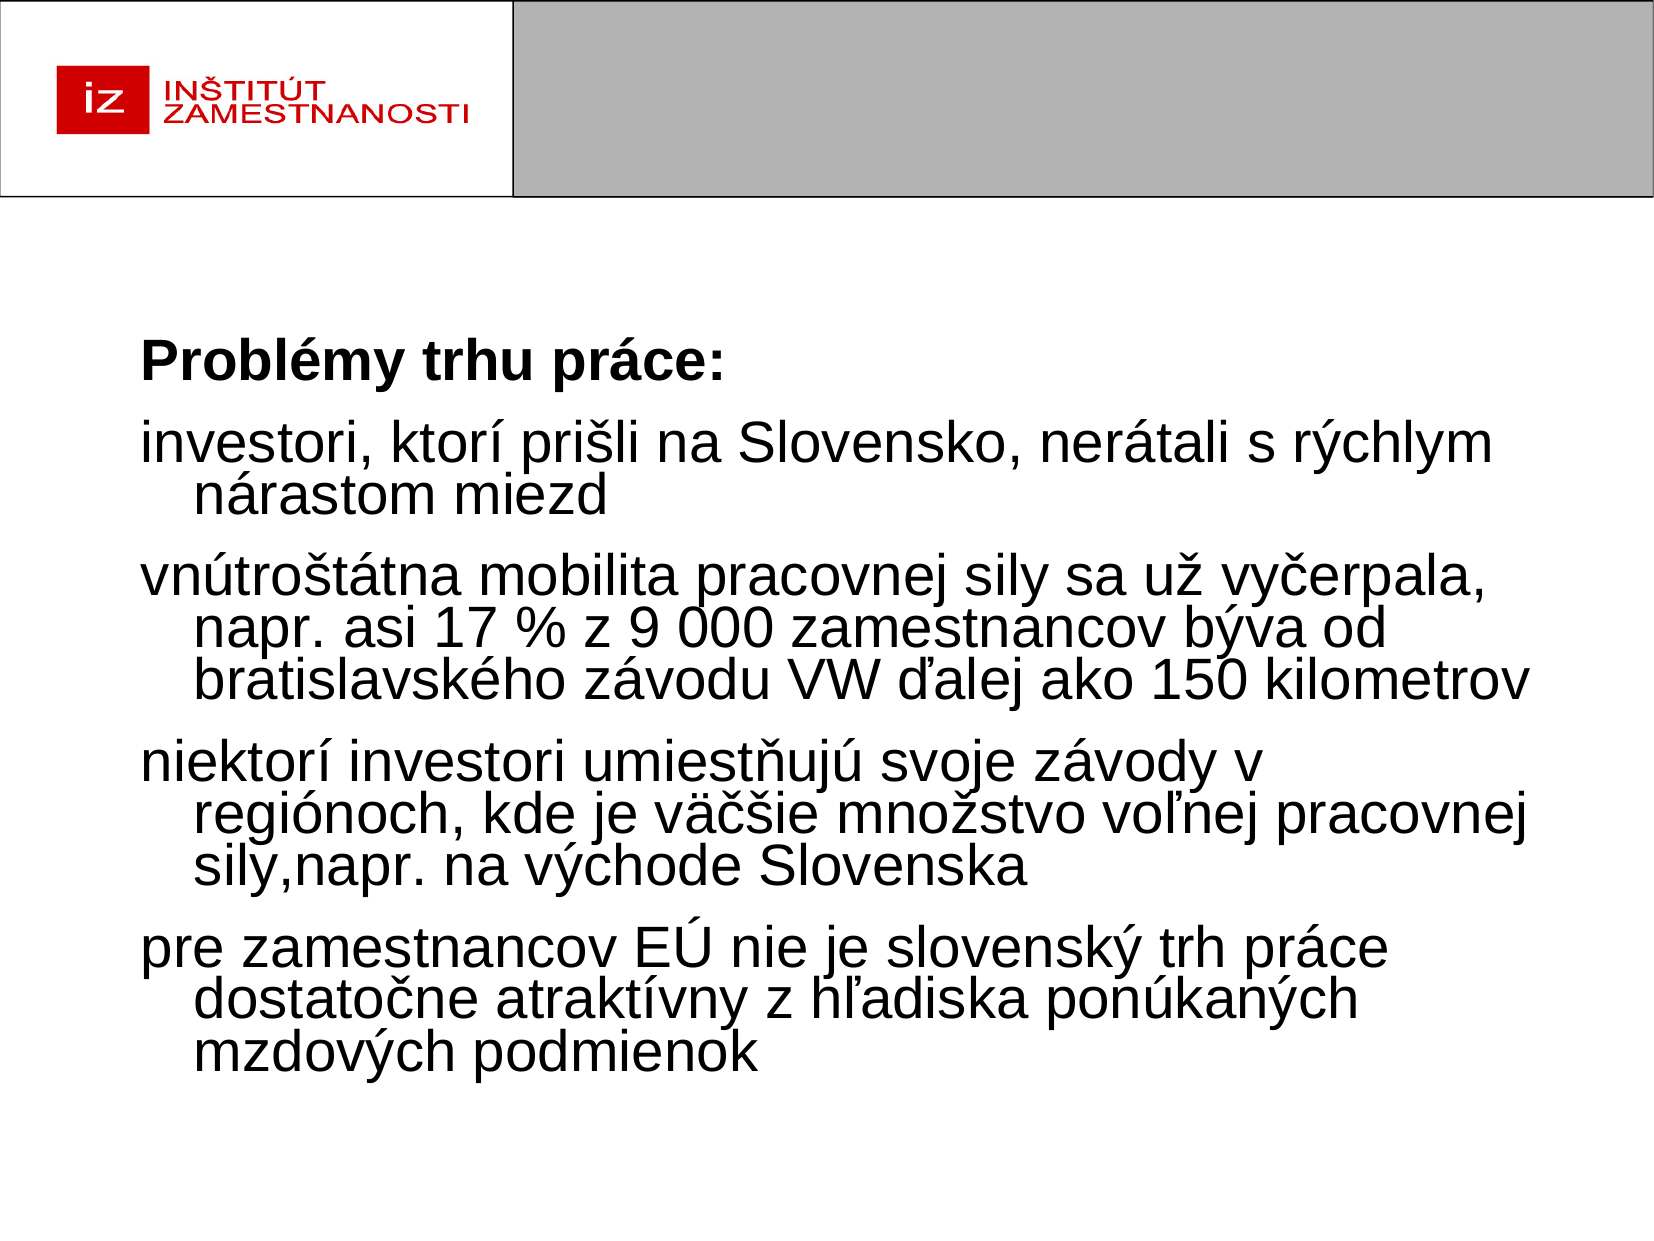

# Problémy trhu práce:
investori, ktorí prišli na Slovensko, nerátali s rýchlym nárastom miezd
vnútroštátna mobilita pracovnej sily sa už vyčerpala, napr. asi 17 % z 9 000 zamestnancov býva od bratislavského závodu VW ďalej ako 150 kilometrov
niektorí investori umiestňujú svoje závody v regiónoch, kde je väčšie množstvo voľnej pracovnej sily,napr. na východe Slovenska
pre zamestnancov EÚ nie je slovenský trh práce dostatočne atraktívny z hľadiska ponúkaných mzdových podmienok